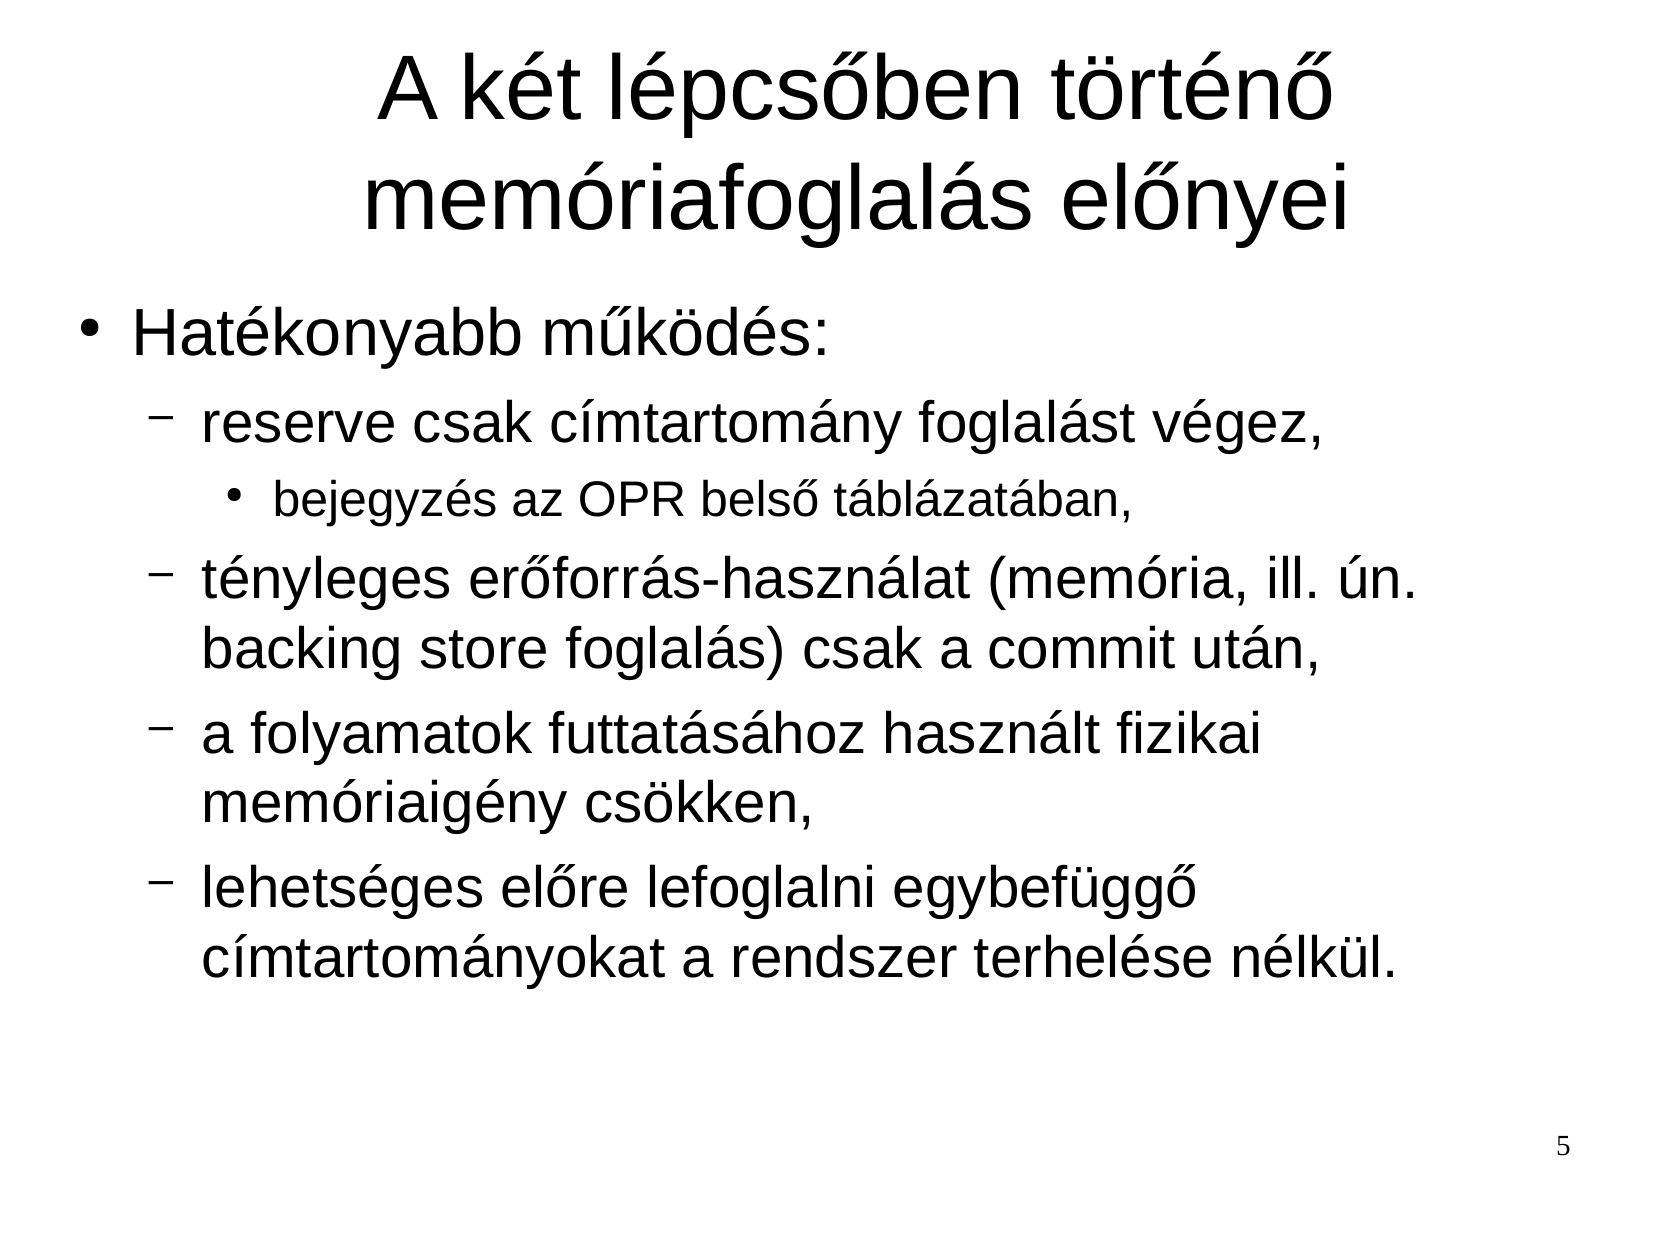

# A két lépcsőben történő memóriafoglalás előnyei
Hatékonyabb működés:
reserve csak címtartomány foglalást végez,
bejegyzés az OPR belső táblázatában,
tényleges erőforrás-használat (memória, ill. ún. backing store foglalás) csak a commit után,
a folyamatok futtatásához használt fizikai memóriaigény csökken,
lehetséges előre lefoglalni egybefüggő címtartományokat a rendszer terhelése nélkül.
5